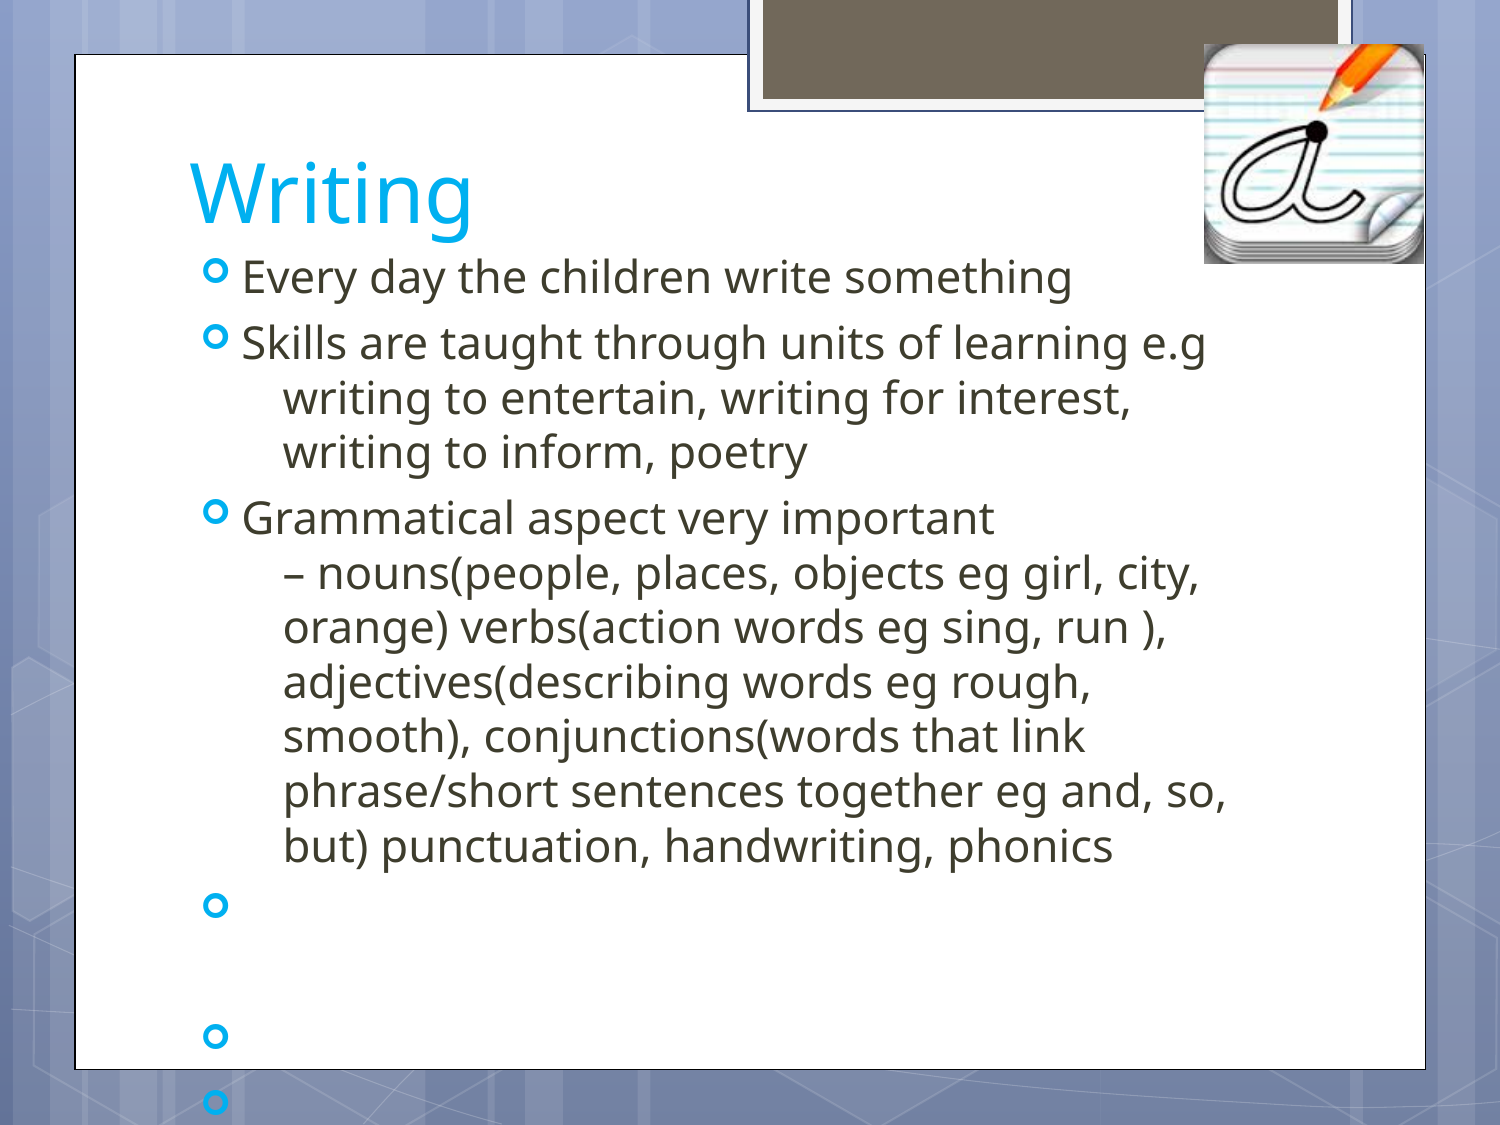

# Writing
Every day the children write something
Skills are taught through units of learning e.g writing to entertain, writing for interest, writing to inform, poetry
Grammatical aspect very important – nouns(people, places, objects eg girl, city, orange) verbs(action words eg sing, run ), adjectives(describing words eg rough, smooth), conjunctions(words that link phrase/short sentences together eg and, so, but) punctuation, handwriting, phonics